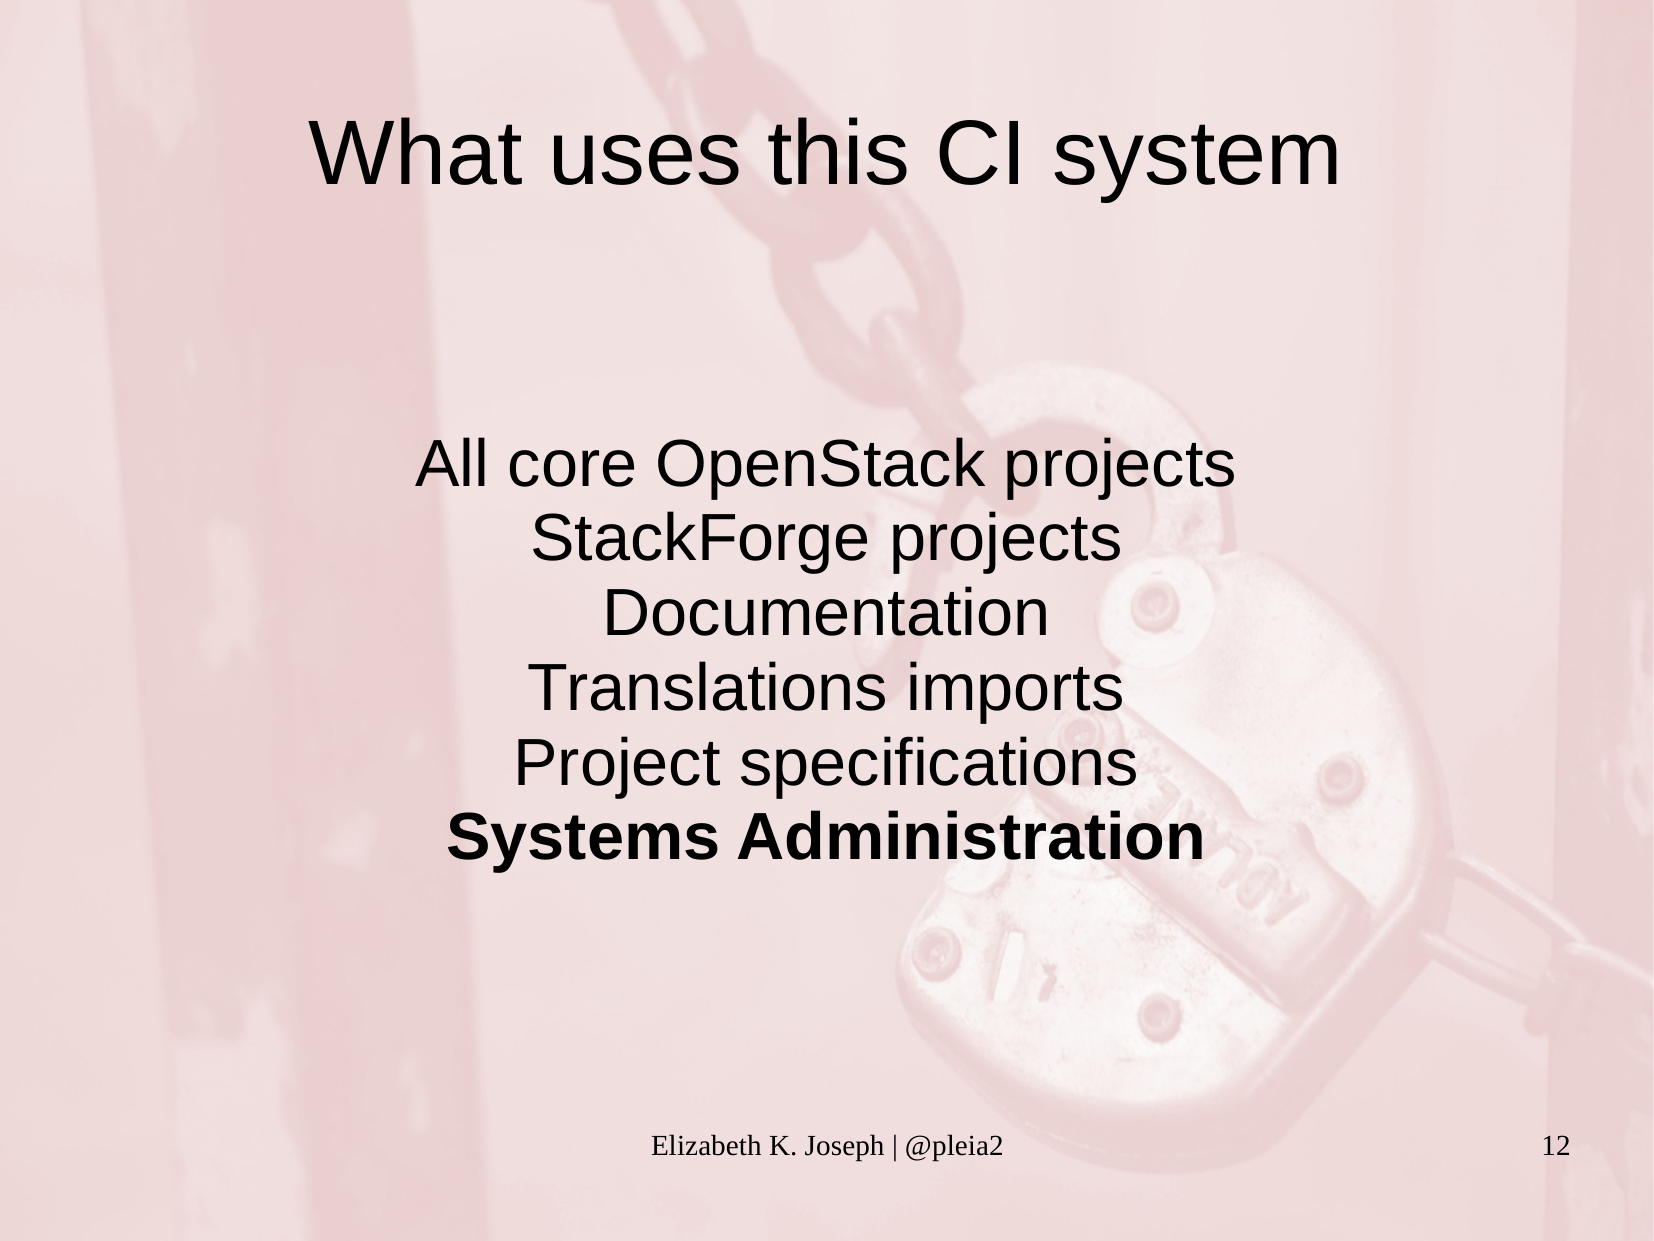

# What uses this CI system
All core OpenStack projects
StackForge projects
Documentation
Translations imports
Project specifications
Systems Administration
Elizabeth K. Joseph | @pleia2
12